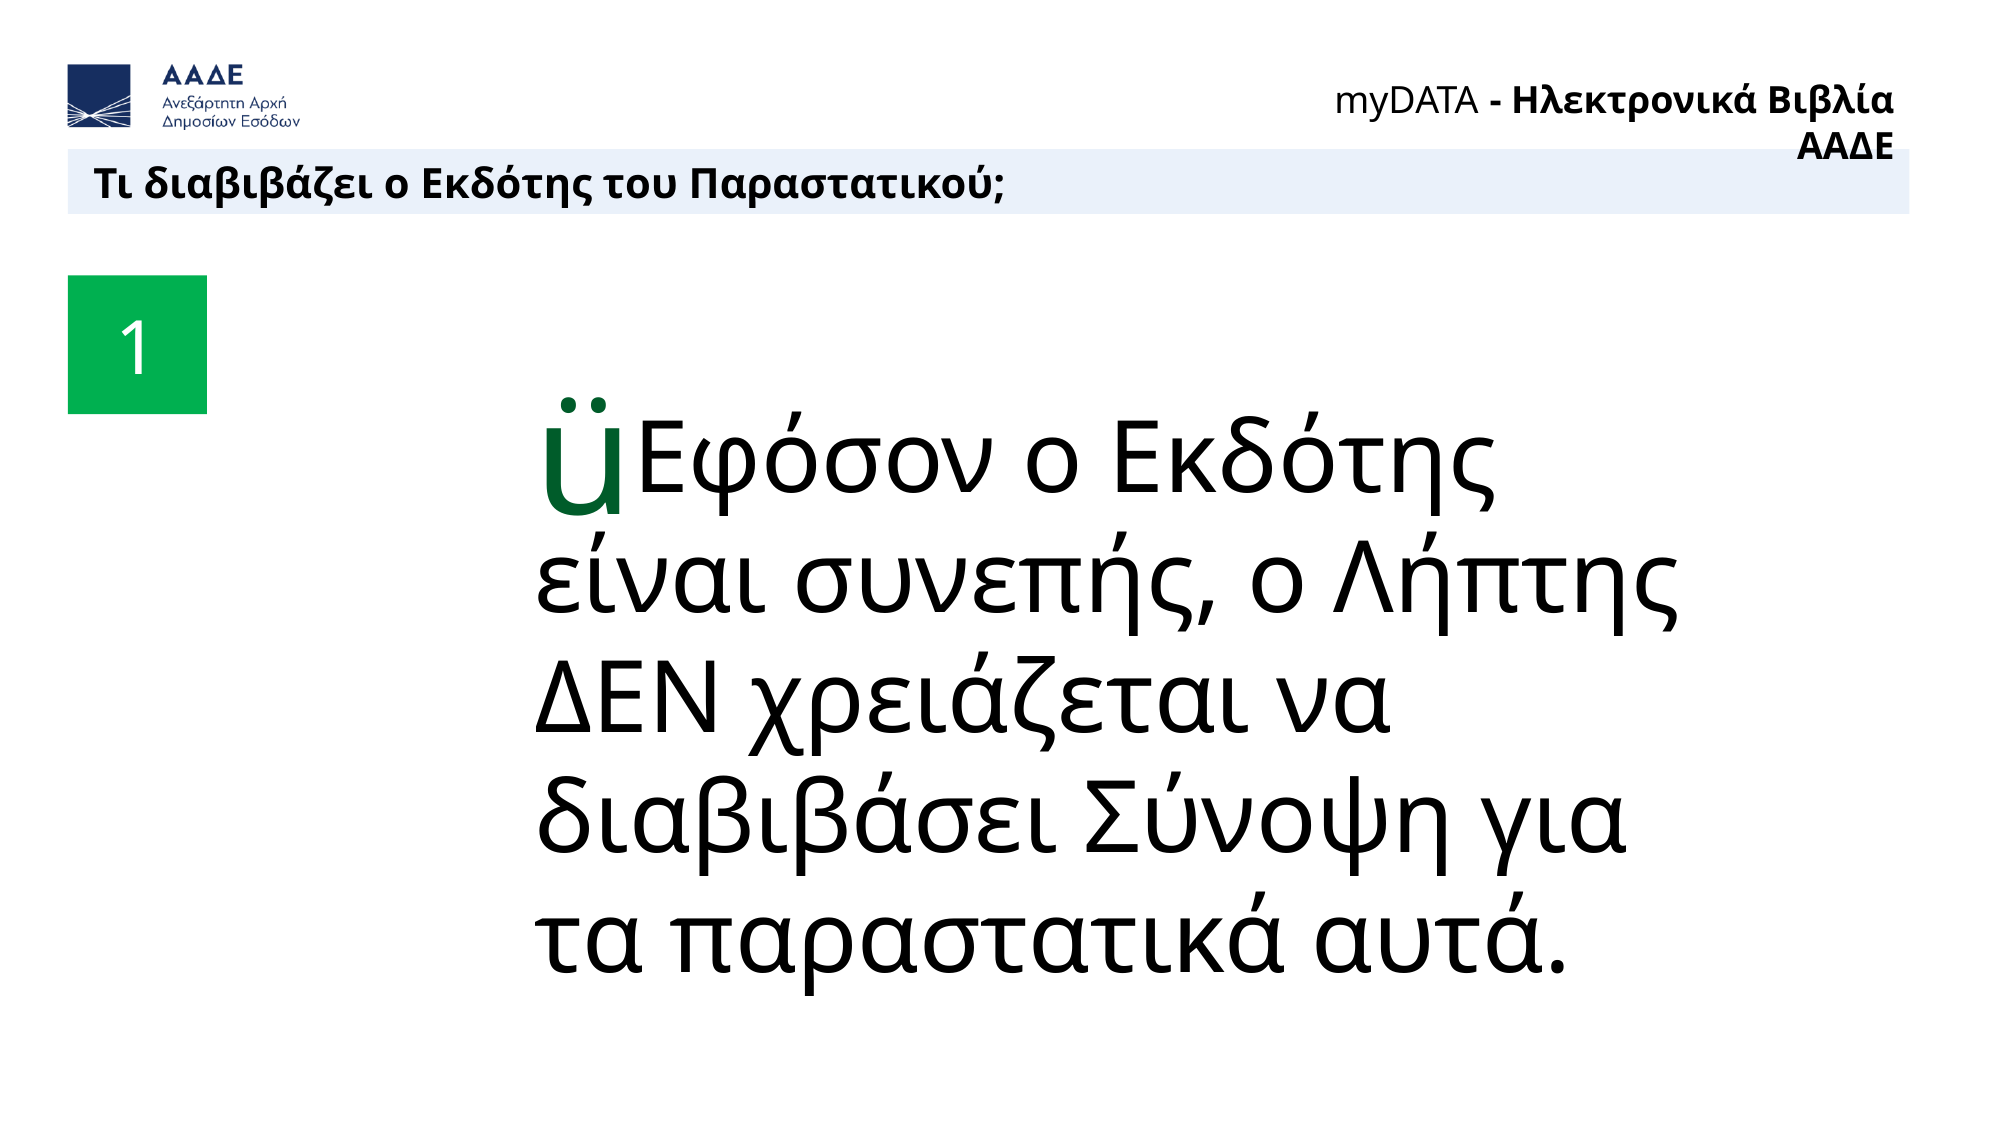

myDATA - Ηλεκτρονικά Βιβλία ΑΑΔΕ
 Τι διαβιβάζει ο Εκδότης του Παραστατικού;
1
Εφόσον ο Εκδότης είναι συνεπής, ο Λήπτης ΔΕΝ χρειάζεται να διαβιβάσει Σύνοψη για τα παραστατικά αυτά.